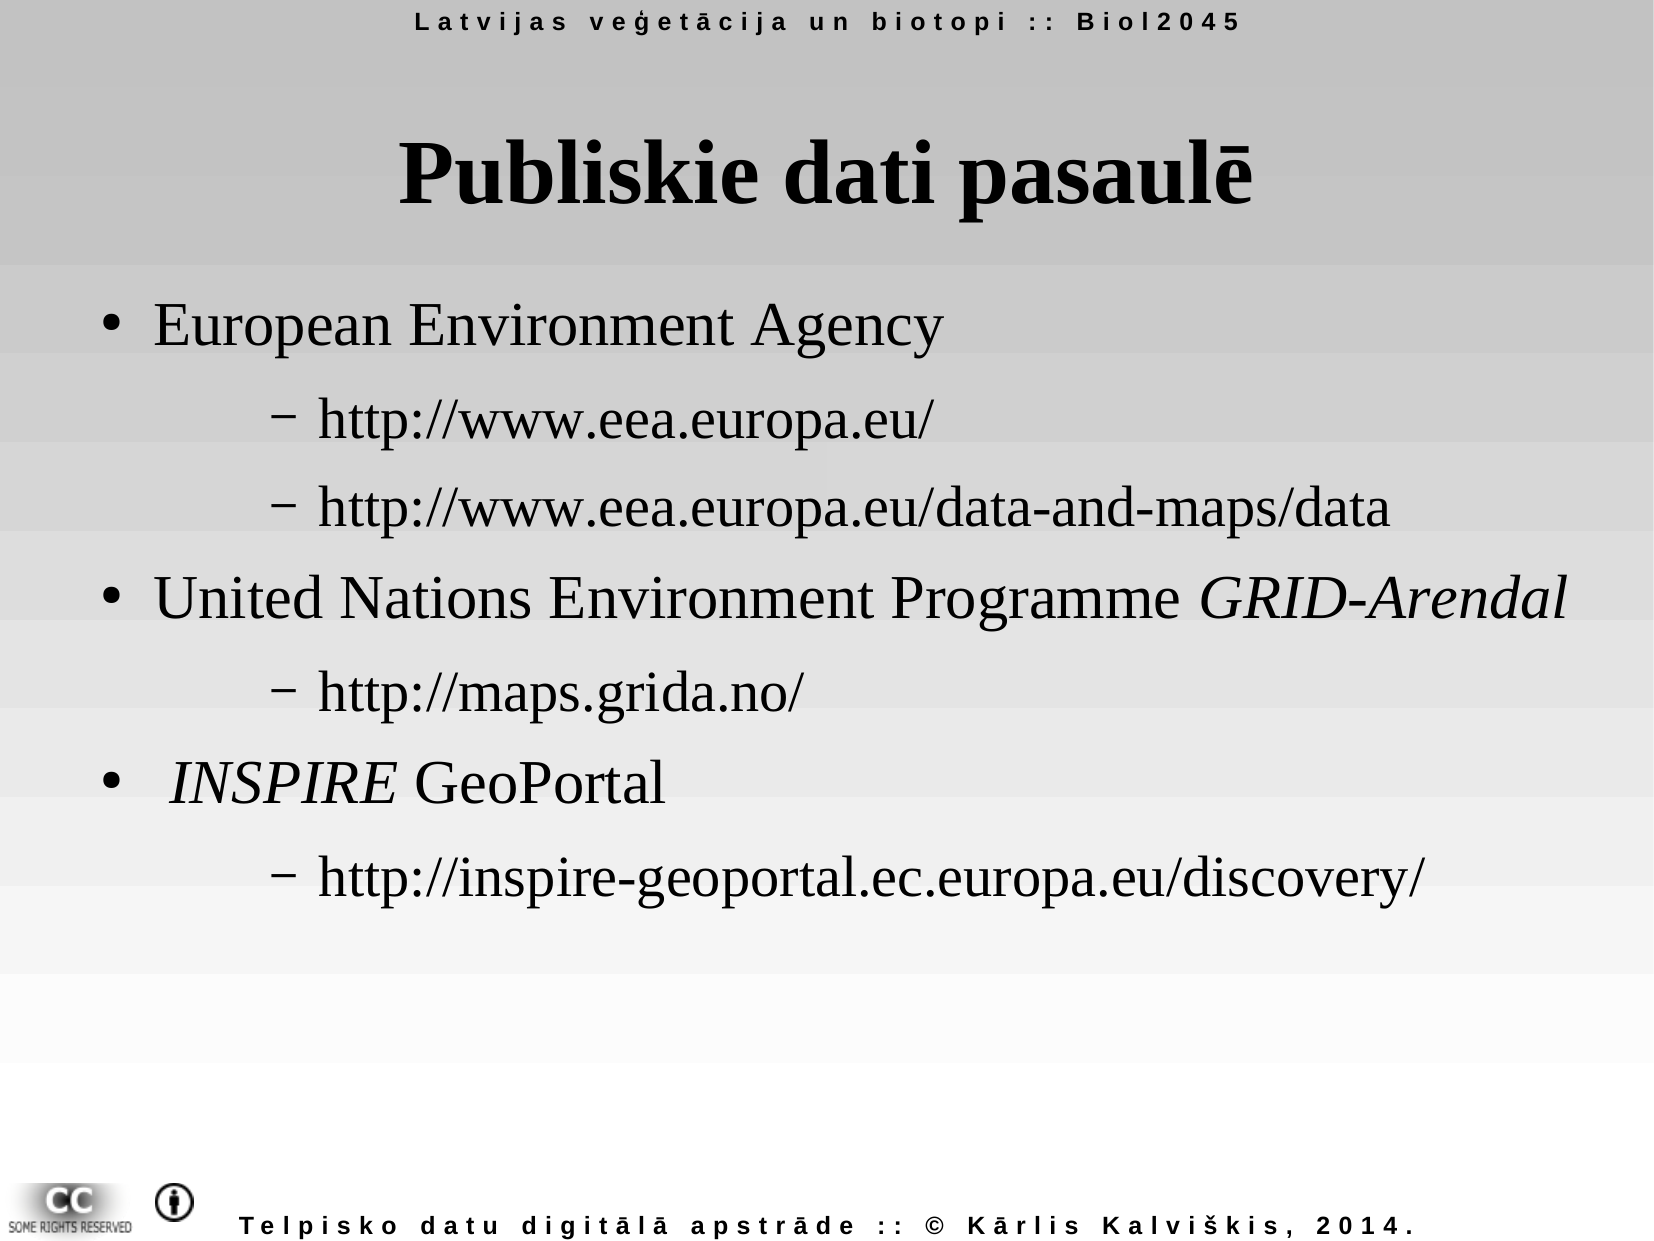

# Publiskie dati pasaulē
European Environment Agency
http://www.eea.europa.eu/
http://www.eea.europa.eu/data-and-maps/data
United Nations Environment Programme GRID-Arendal
http://maps.grida.no/
 INSPIRE GeoPortal
http://inspire-geoportal.ec.europa.eu/discovery/